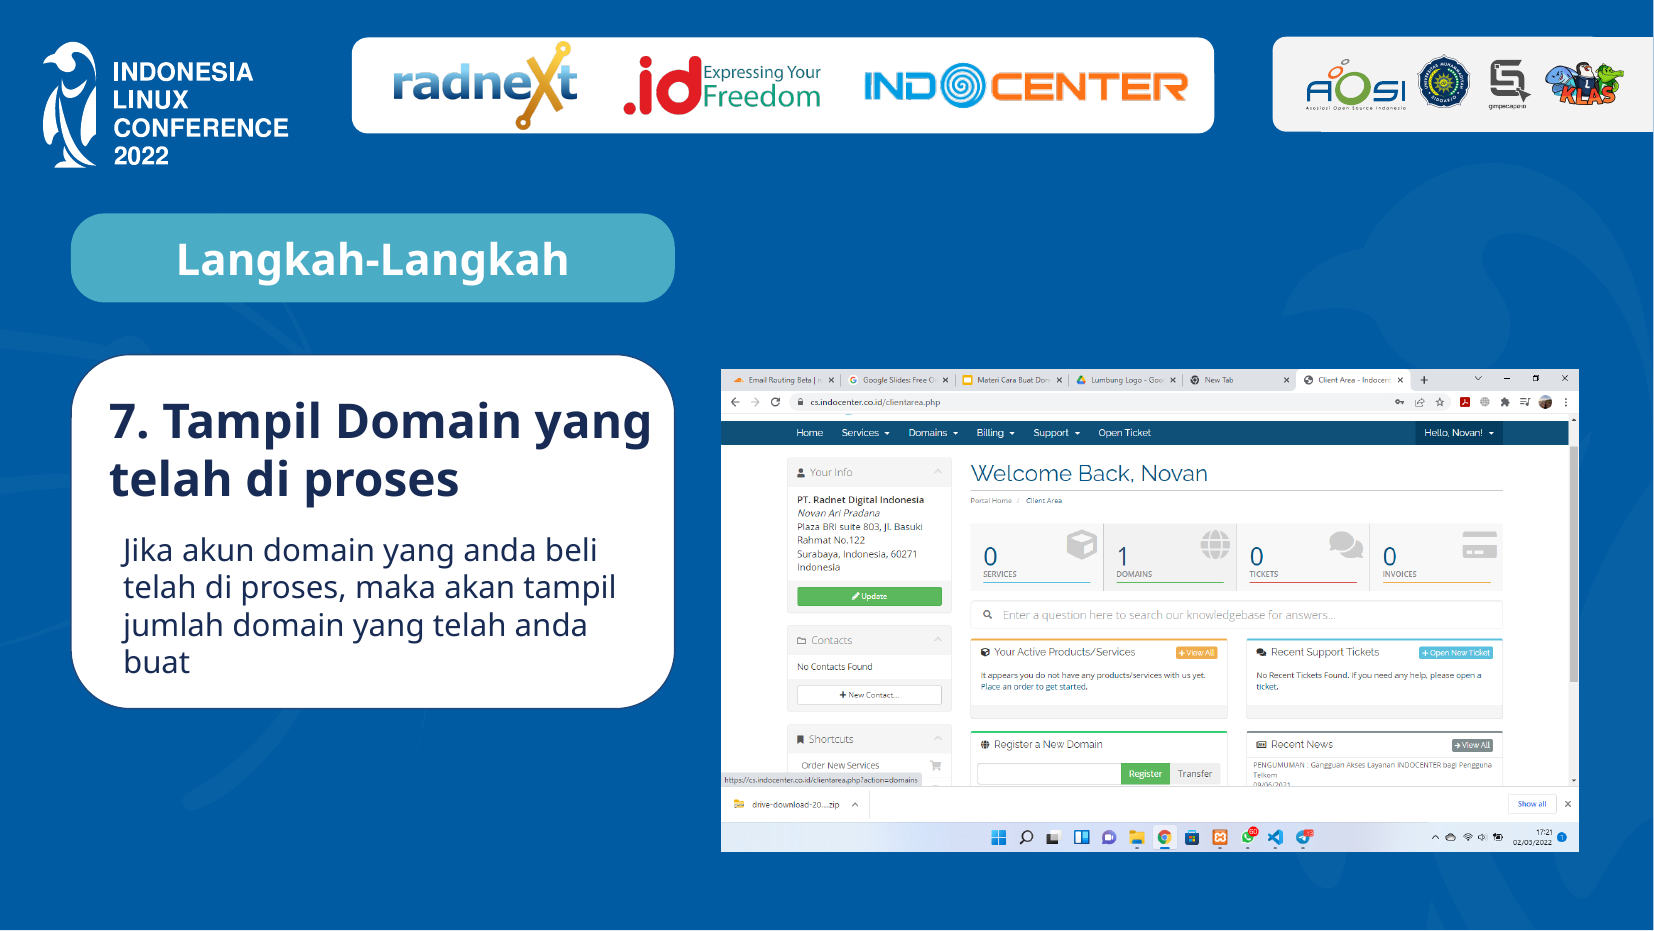

Langkah-Langkah
7. Tampil Domain yang telah di proses
Jika akun domain yang anda beli telah di proses, maka akan tampil jumlah domain yang telah anda buat